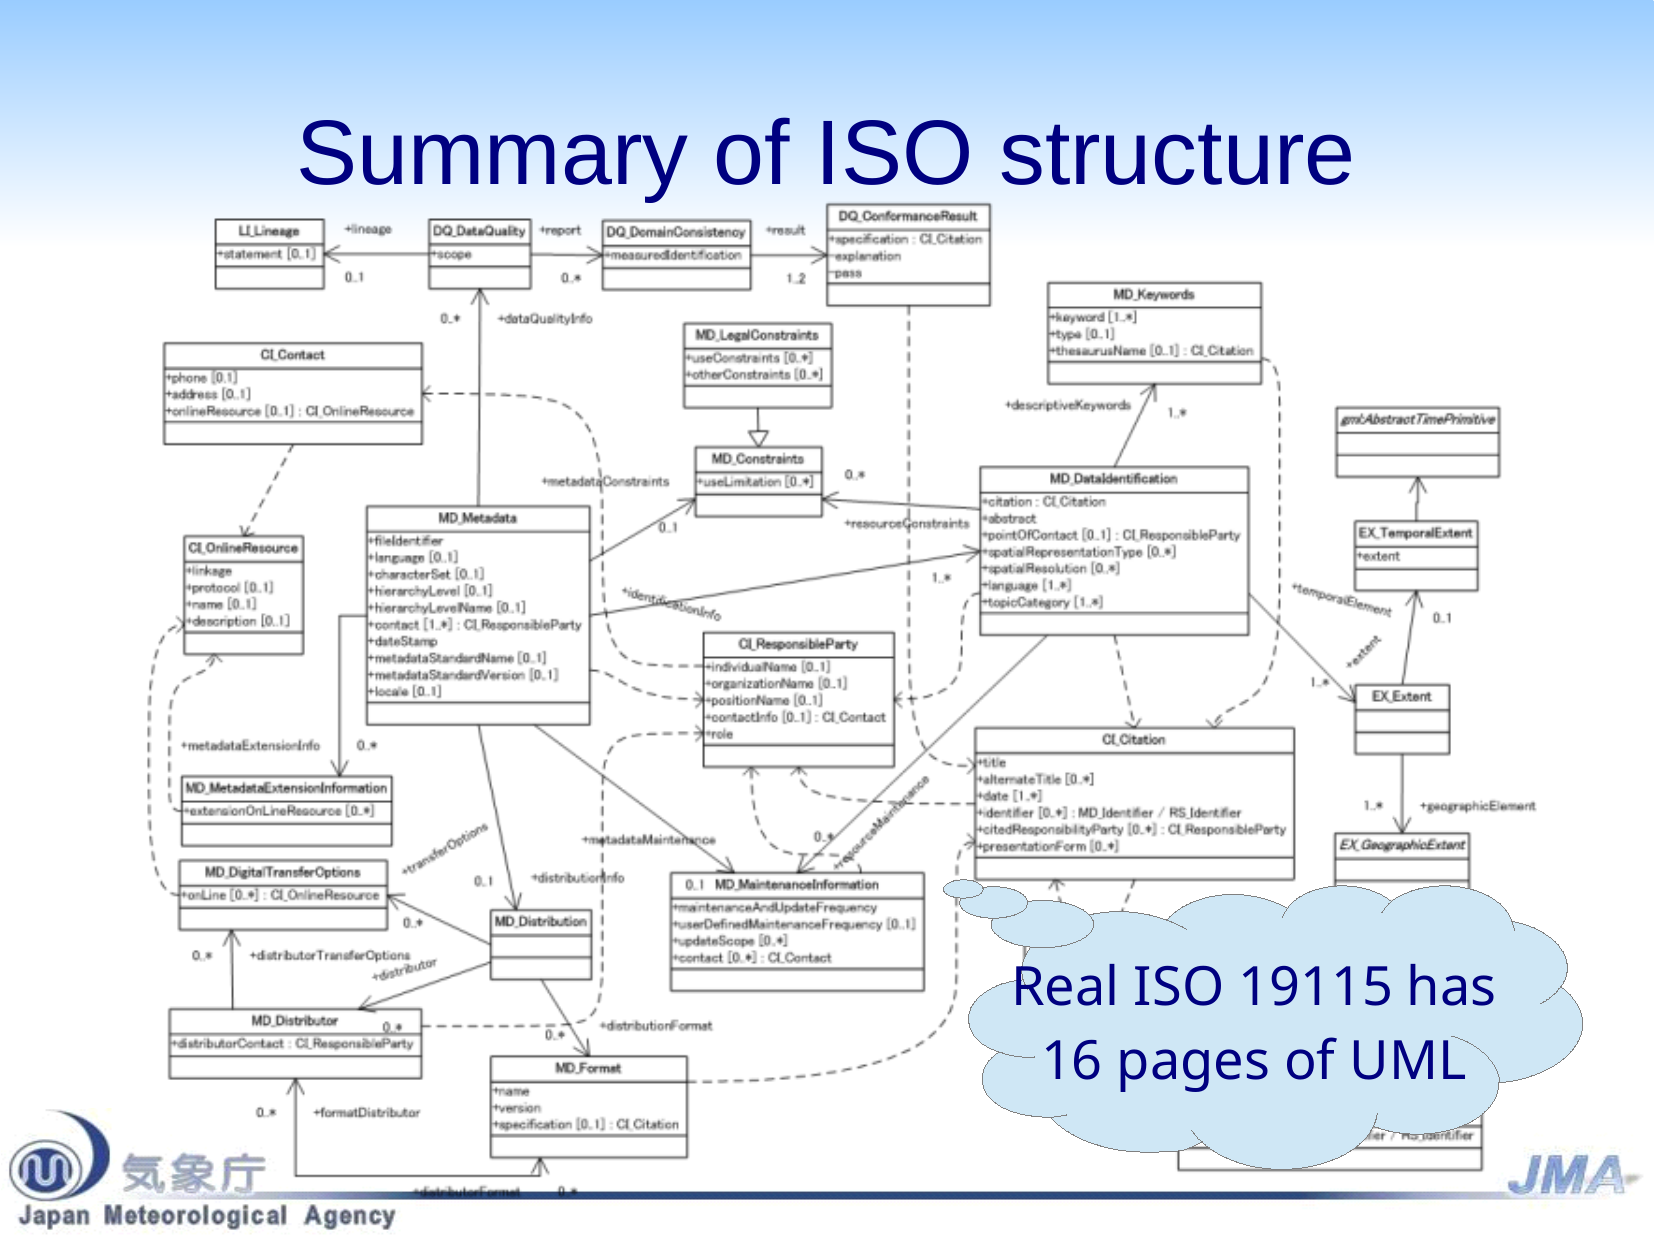

# Summary of ISO structure
Real ISO 19115 has
16 pages of UML